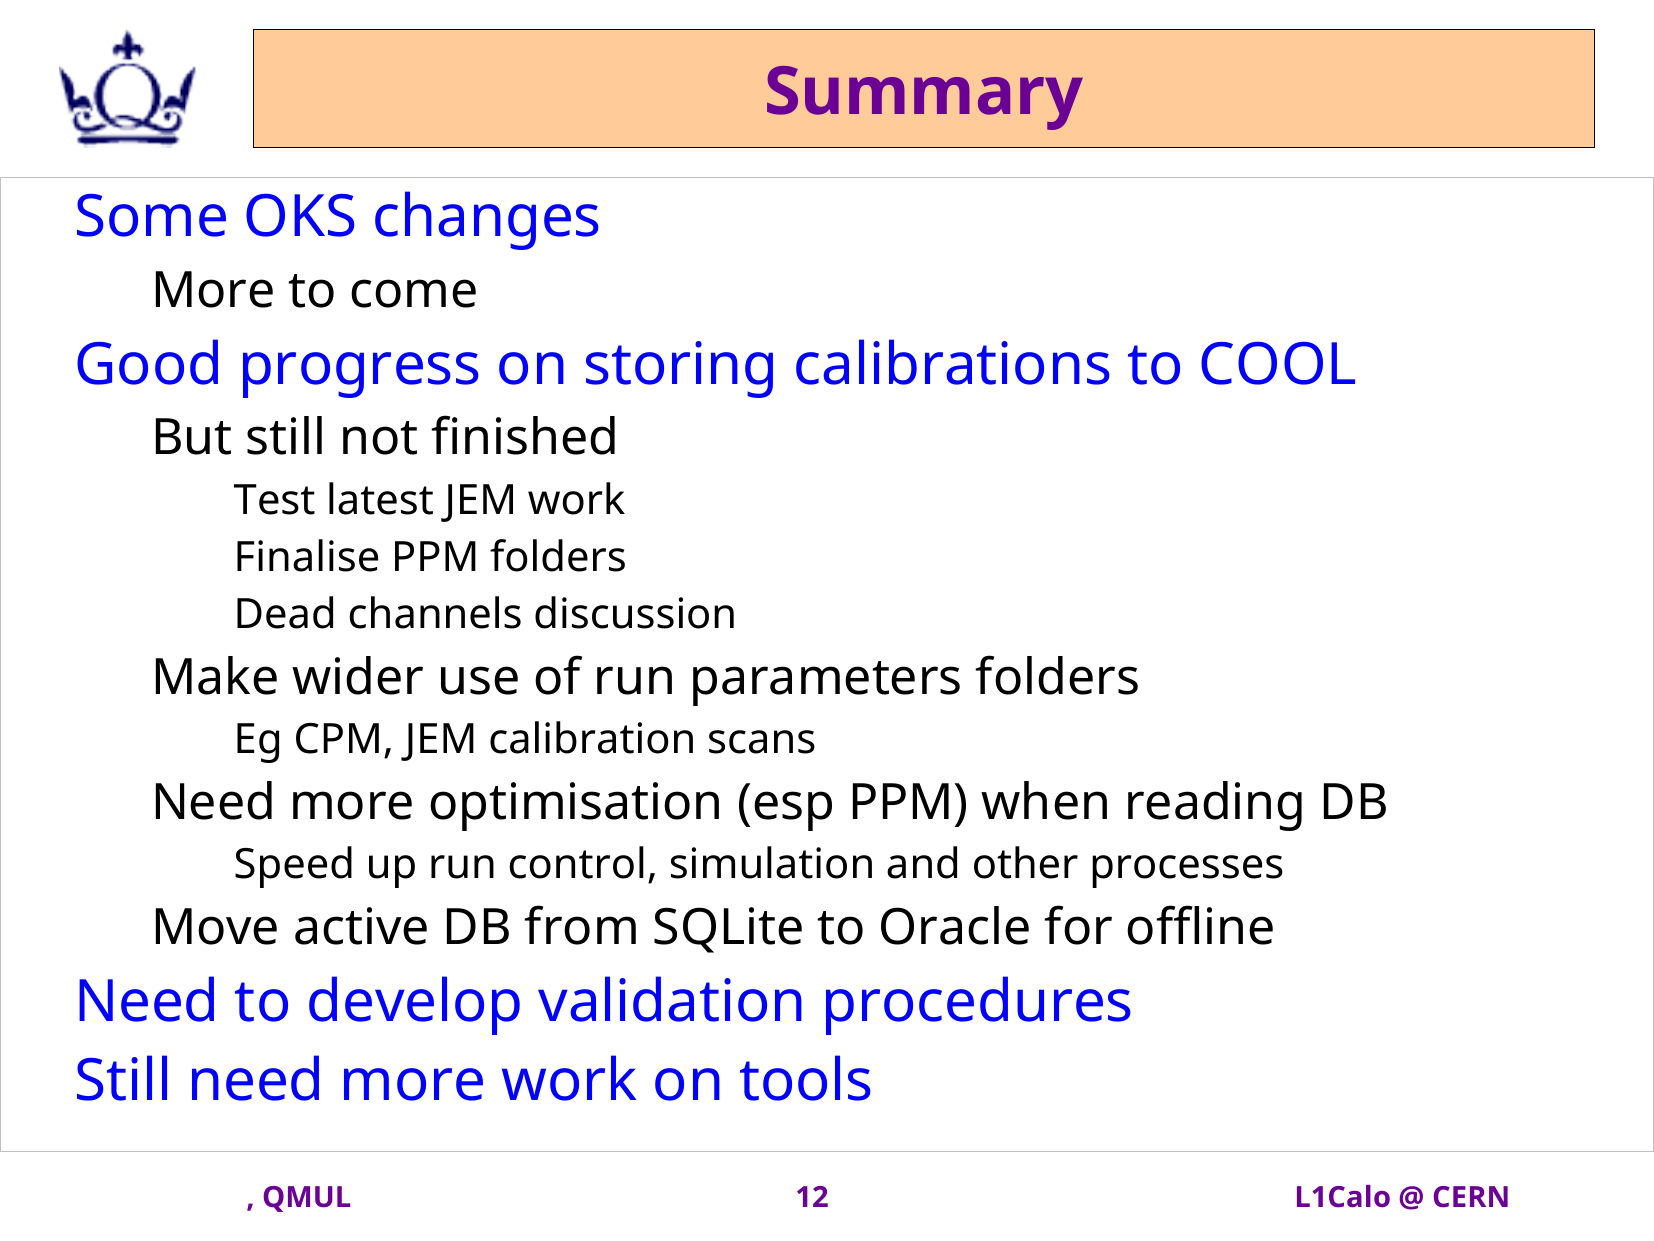

# Summary
Some OKS changes
More to come
Good progress on storing calibrations to COOL
But still not finished
Test latest JEM work
Finalise PPM folders
Dead channels discussion
Make wider use of run parameters folders
Eg CPM, JEM calibration scans
Need more optimisation (esp PPM) when reading DB
Speed up run control, simulation and other processes
Move active DB from SQLite to Oracle for offline
Need to develop validation procedures
Still need more work on tools